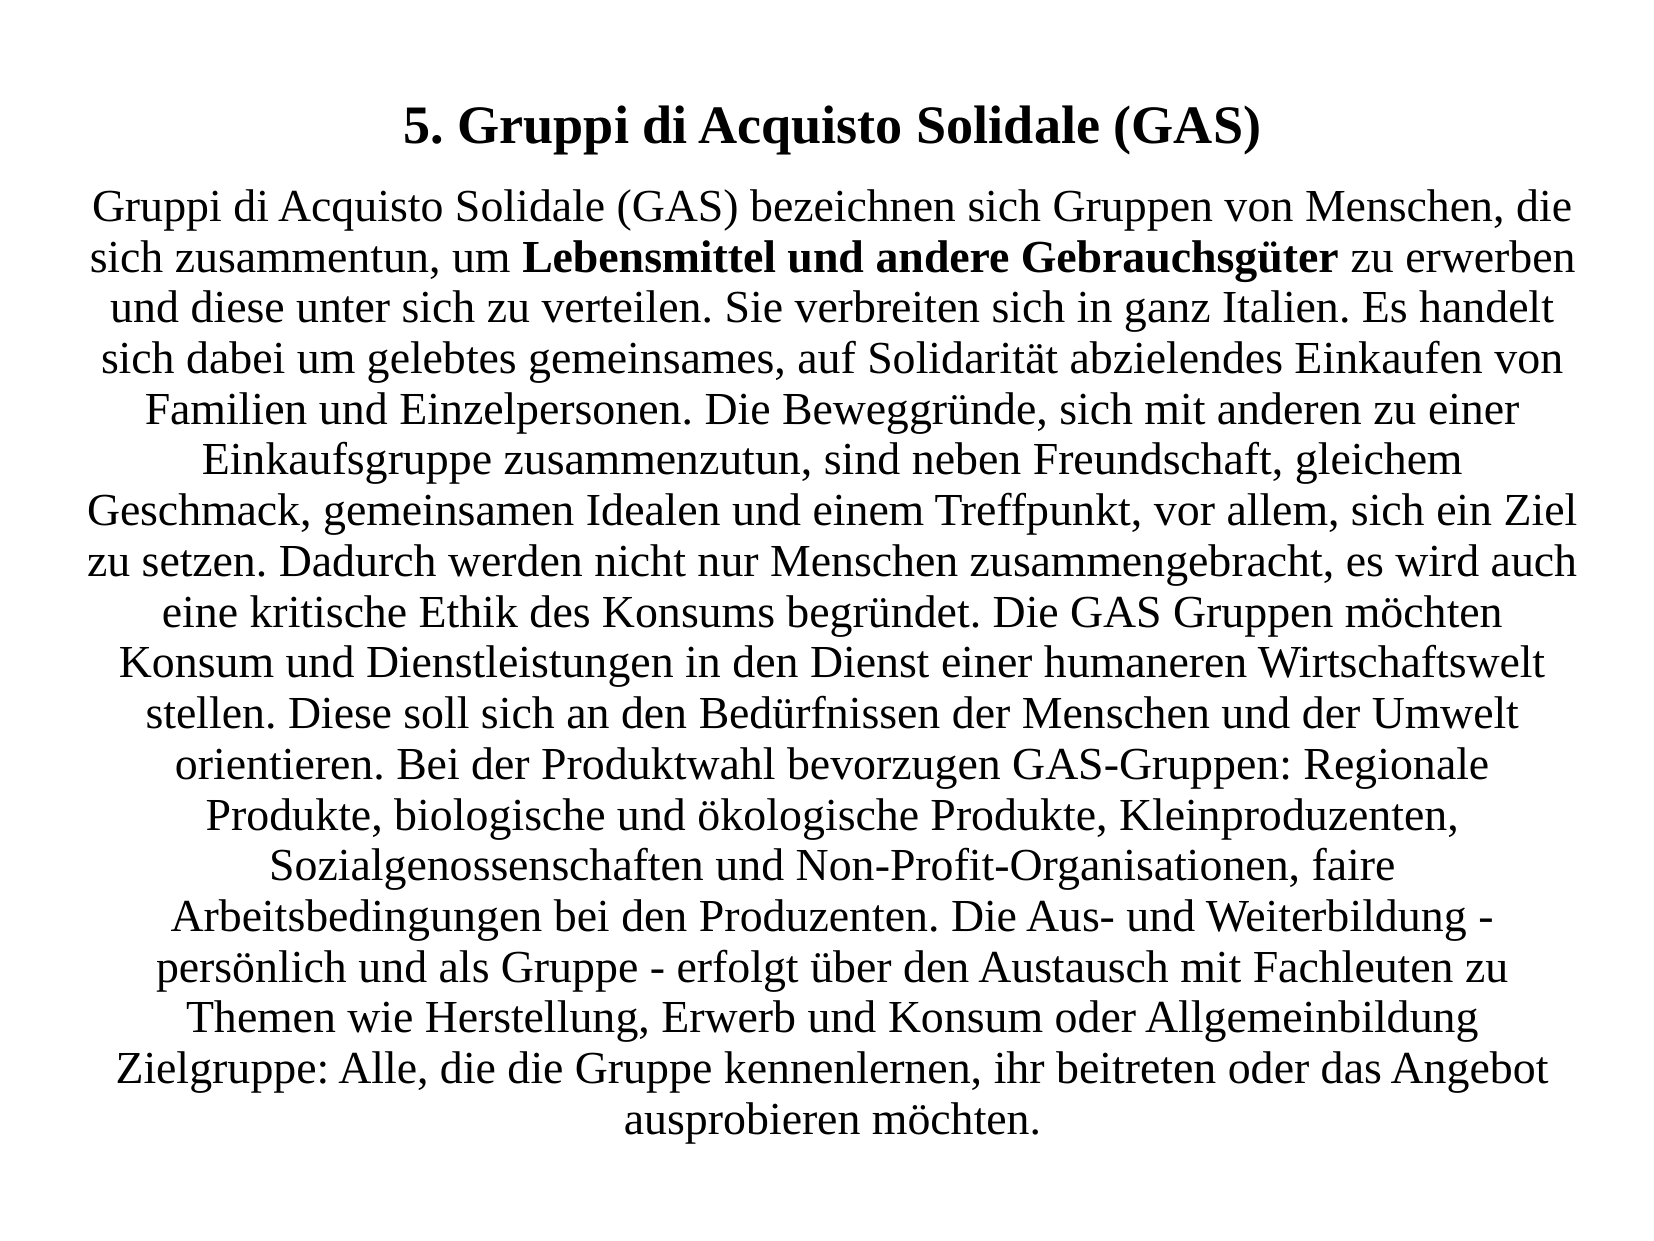

5. Gruppi di Acquisto Solidale (GAS)
Gruppi di Acquisto Solidale (GAS) bezeichnen sich Gruppen von Menschen, die sich zusammentun, um Lebensmittel und andere Gebrauchsgüter zu erwerben und diese unter sich zu verteilen. Sie verbreiten sich in ganz Italien. Es handelt sich dabei um gelebtes gemeinsames, auf Solidarität abzielendes Einkaufen von Familien und Einzelpersonen. Die Beweggründe, sich mit anderen zu einer Einkaufsgruppe zusammenzutun, sind neben Freundschaft, gleichem Geschmack, gemeinsamen Idealen und einem Treffpunkt, vor allem, sich ein Ziel zu setzen. Dadurch werden nicht nur Menschen zusammengebracht, es wird auch eine kritische Ethik des Konsums begründet. Die GAS Gruppen möchten Konsum und Dienstleistungen in den Dienst einer humaneren Wirtschaftswelt stellen. Diese soll sich an den Bedürfnissen der Menschen und der Umwelt orientieren. Bei der Produktwahl bevorzugen GAS-Gruppen: Regionale Produkte, biologische und ökologische Produkte, Kleinproduzenten, Sozialgenossenschaften und Non-Profit-Organisationen, faire Arbeitsbedingungen bei den Produzenten. Die Aus- und Weiterbildung - persönlich und als Gruppe - erfolgt über den Austausch mit Fachleuten zu Themen wie Herstellung, Erwerb und Konsum oder Allgemeinbildung Zielgruppe: Alle, die die Gruppe kennenlernen, ihr beitreten oder das Angebot ausprobieren möchten.